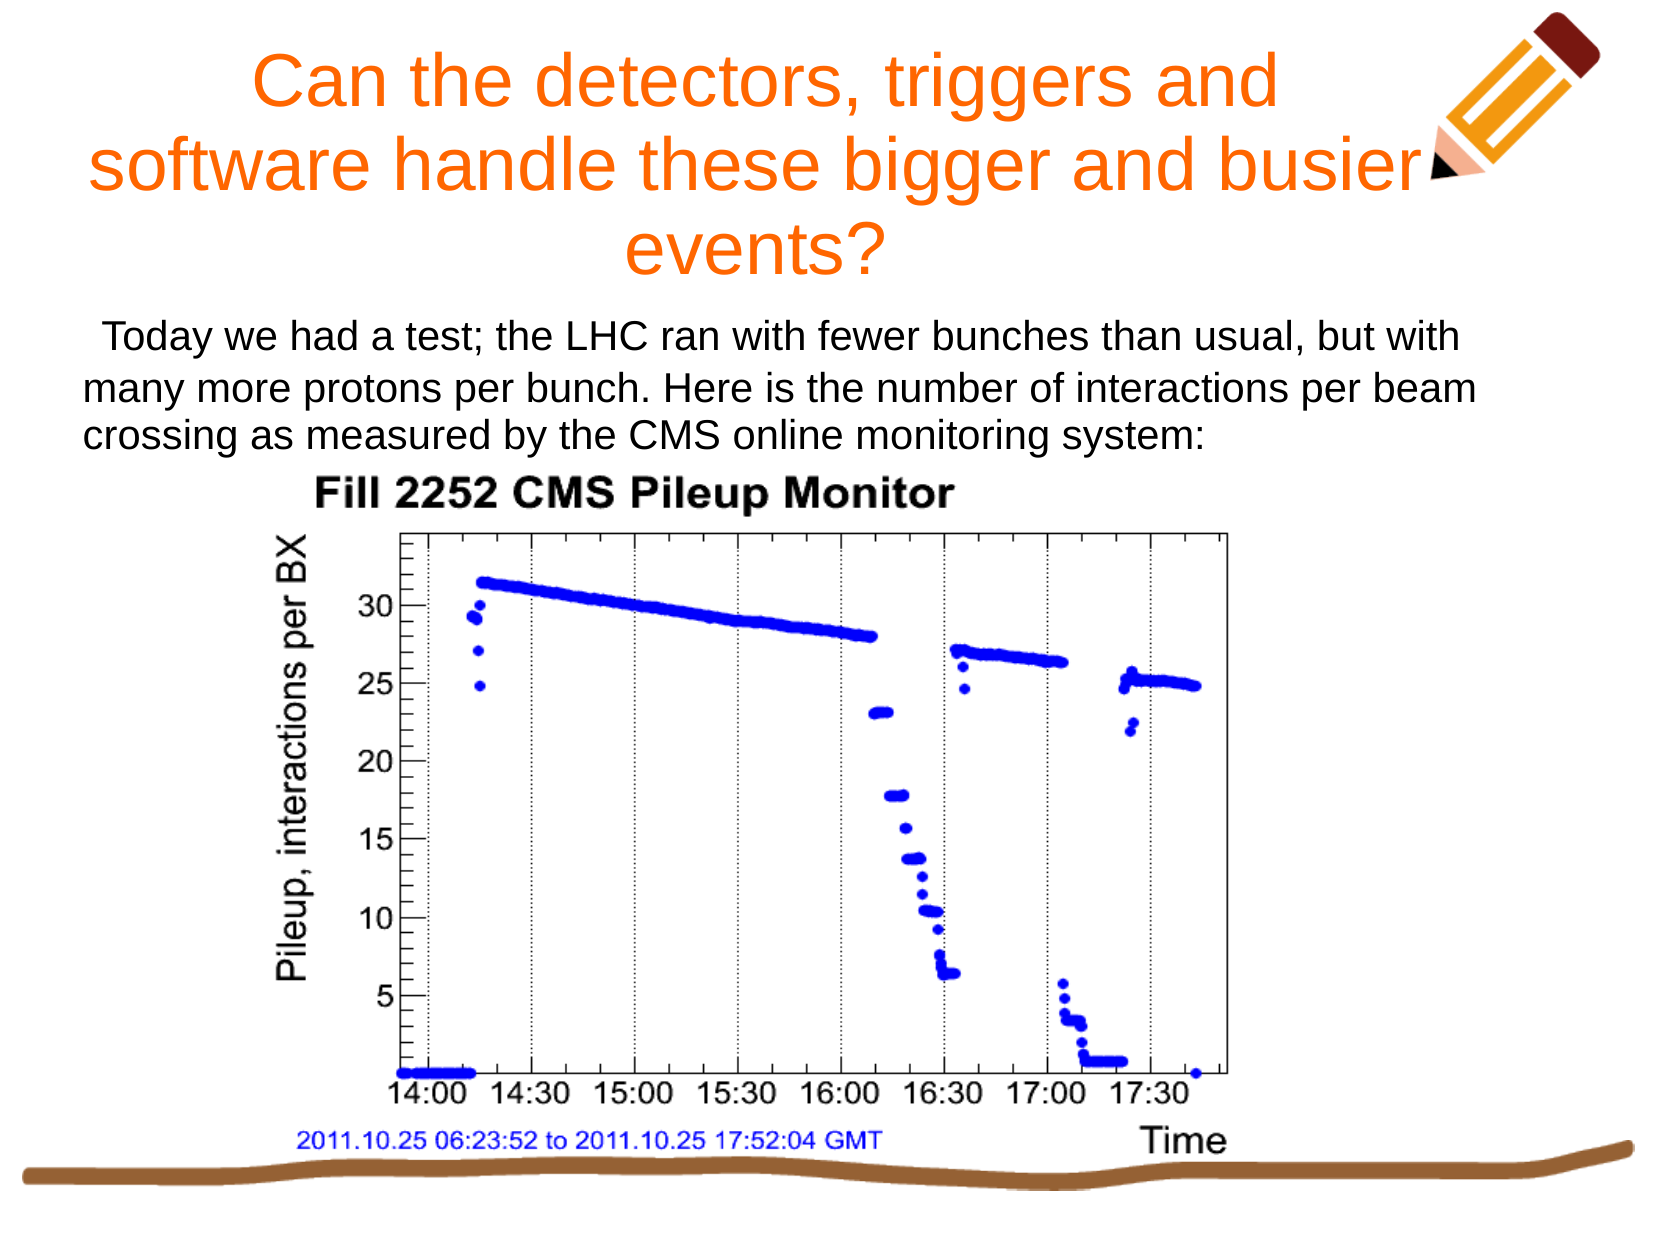

# Can the detectors, triggers and software handle these bigger and busier events?
 Today we had a test; the LHC ran with fewer bunches than usual, but with many more protons per bunch. Here is the number of interactions per beam crossing as measured by the CMS online monitoring system: